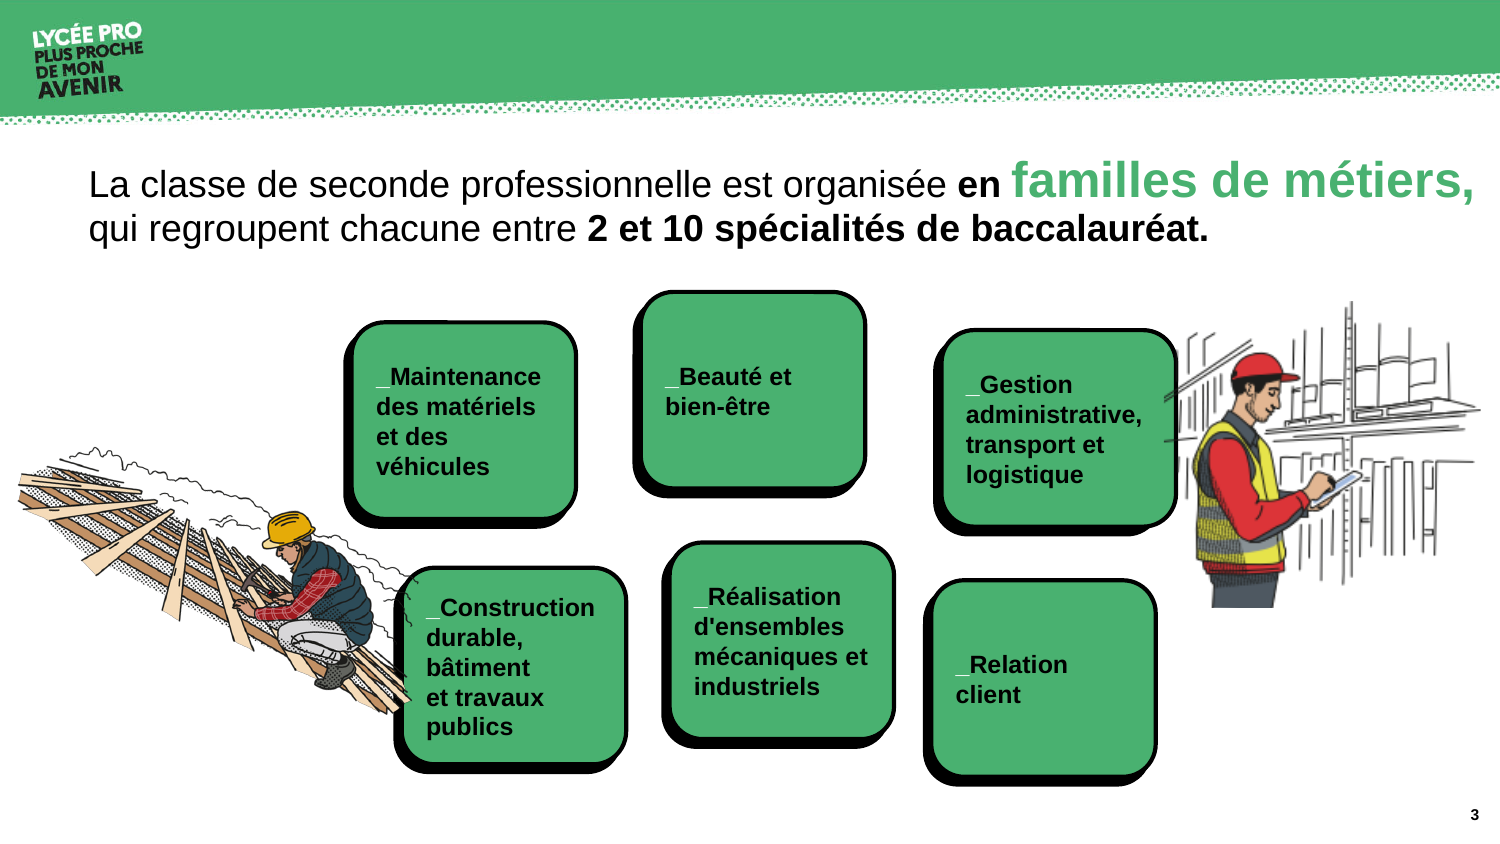

# La classe de seconde professionnelle est organisée en familles de métiers, qui regroupent chacune entre 2 et 10 spécialités de baccalauréat.
_Beauté et bien-être
_Maintenance des matériels et des véhicules
_Gestion administrative, transport et logistique
_Réalisation d'ensembles mécaniques et industriels
_Construction durable, bâtiment
et travaux publics
_Relation
client